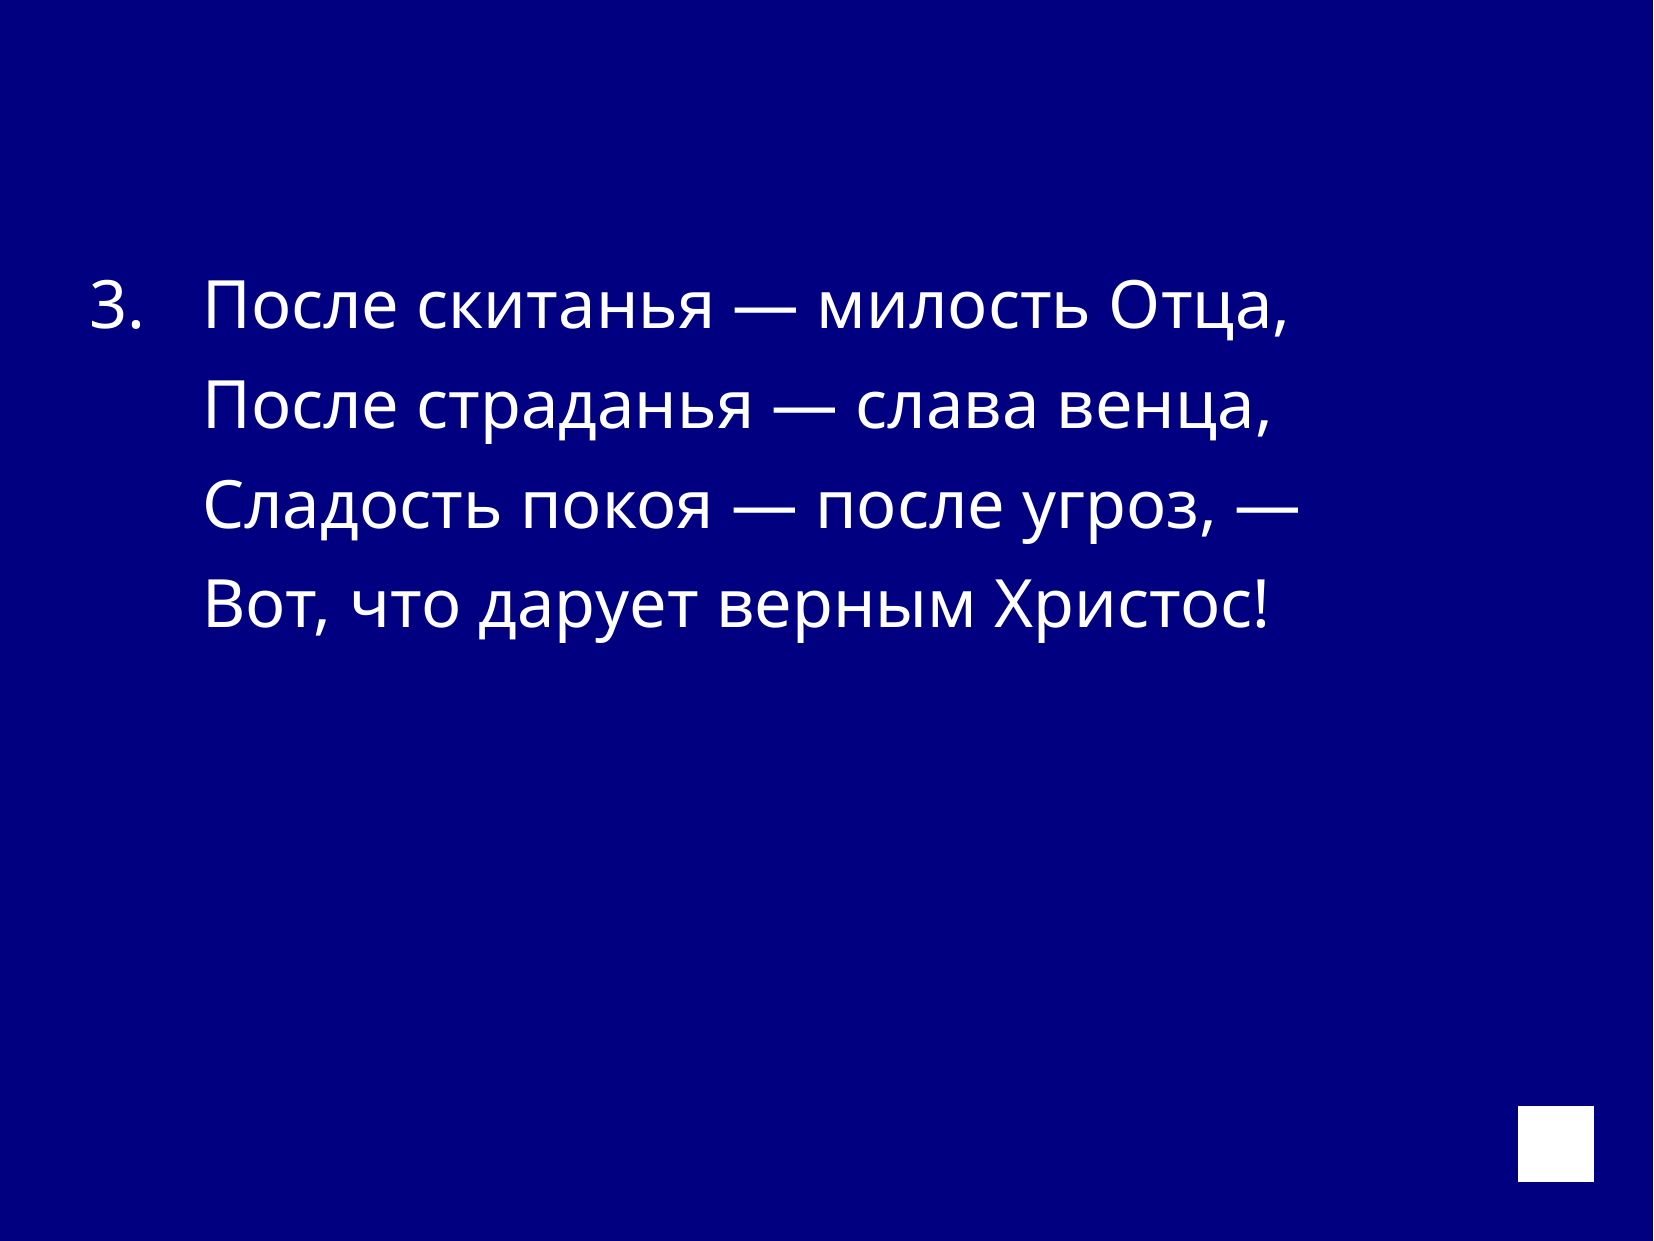

3.	После скитанья — милость Отца,
	После страданья — слава венца,
	Сладость покоя — после угроз, —
	Вот, что дарует верным Христос!